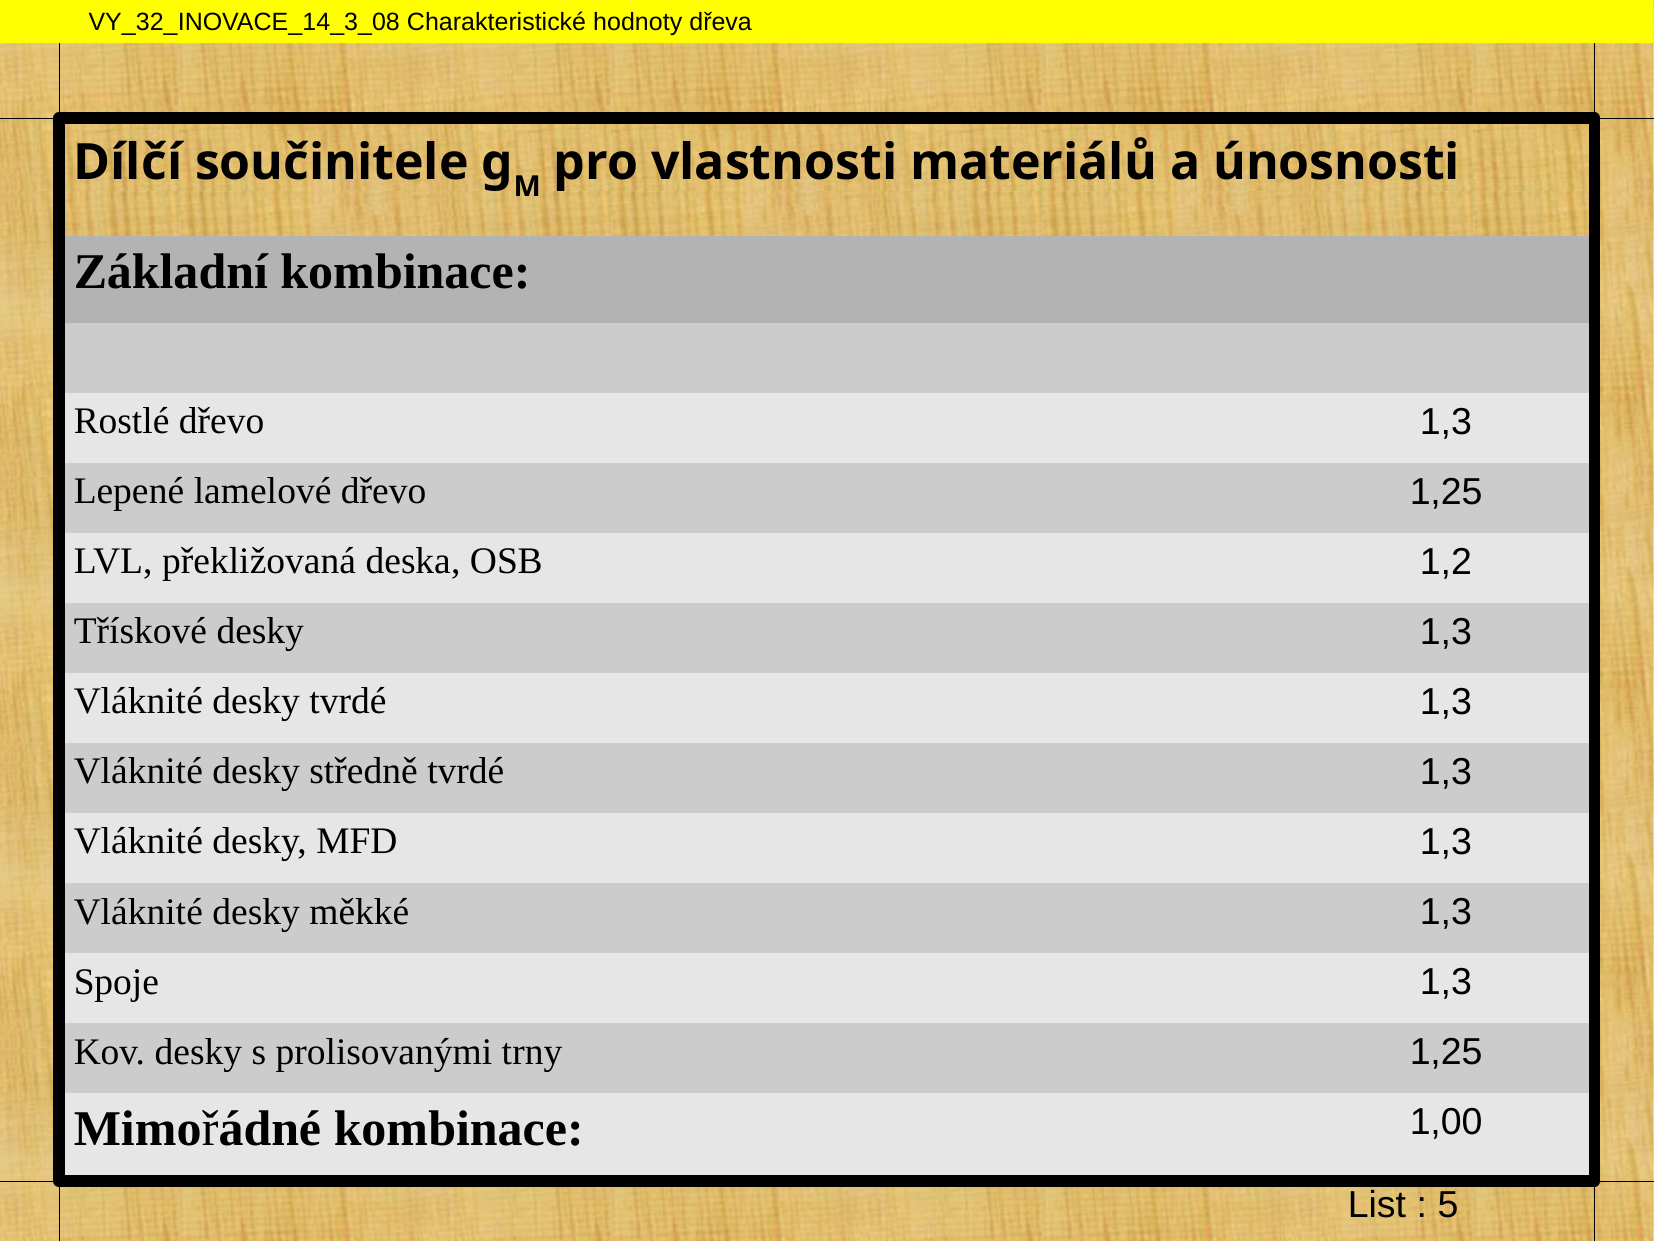

VY_32_INOVACE_14_3_08 Charakteristické hodnoty dřeva
Dílčí součinitele gM pro vlastnosti materiálů a únosnosti
| Základní kombinace: | |
| --- | --- |
| | |
| Rostlé dřevo | 1,3 |
| Lepené lamelové dřevo | 1,25 |
| LVL, překližovaná deska, OSB | 1,2 |
| Třískové desky | 1,3 |
| Vláknité desky tvrdé | 1,3 |
| Vláknité desky středně tvrdé | 1,3 |
| Vláknité desky, MFD | 1,3 |
| Vláknité desky měkké | 1,3 |
| Spoje | 1,3 |
| Kov. desky s prolisovanými trny | 1,25 |
| Mimořádné kombinace: | 1,00 |
List :